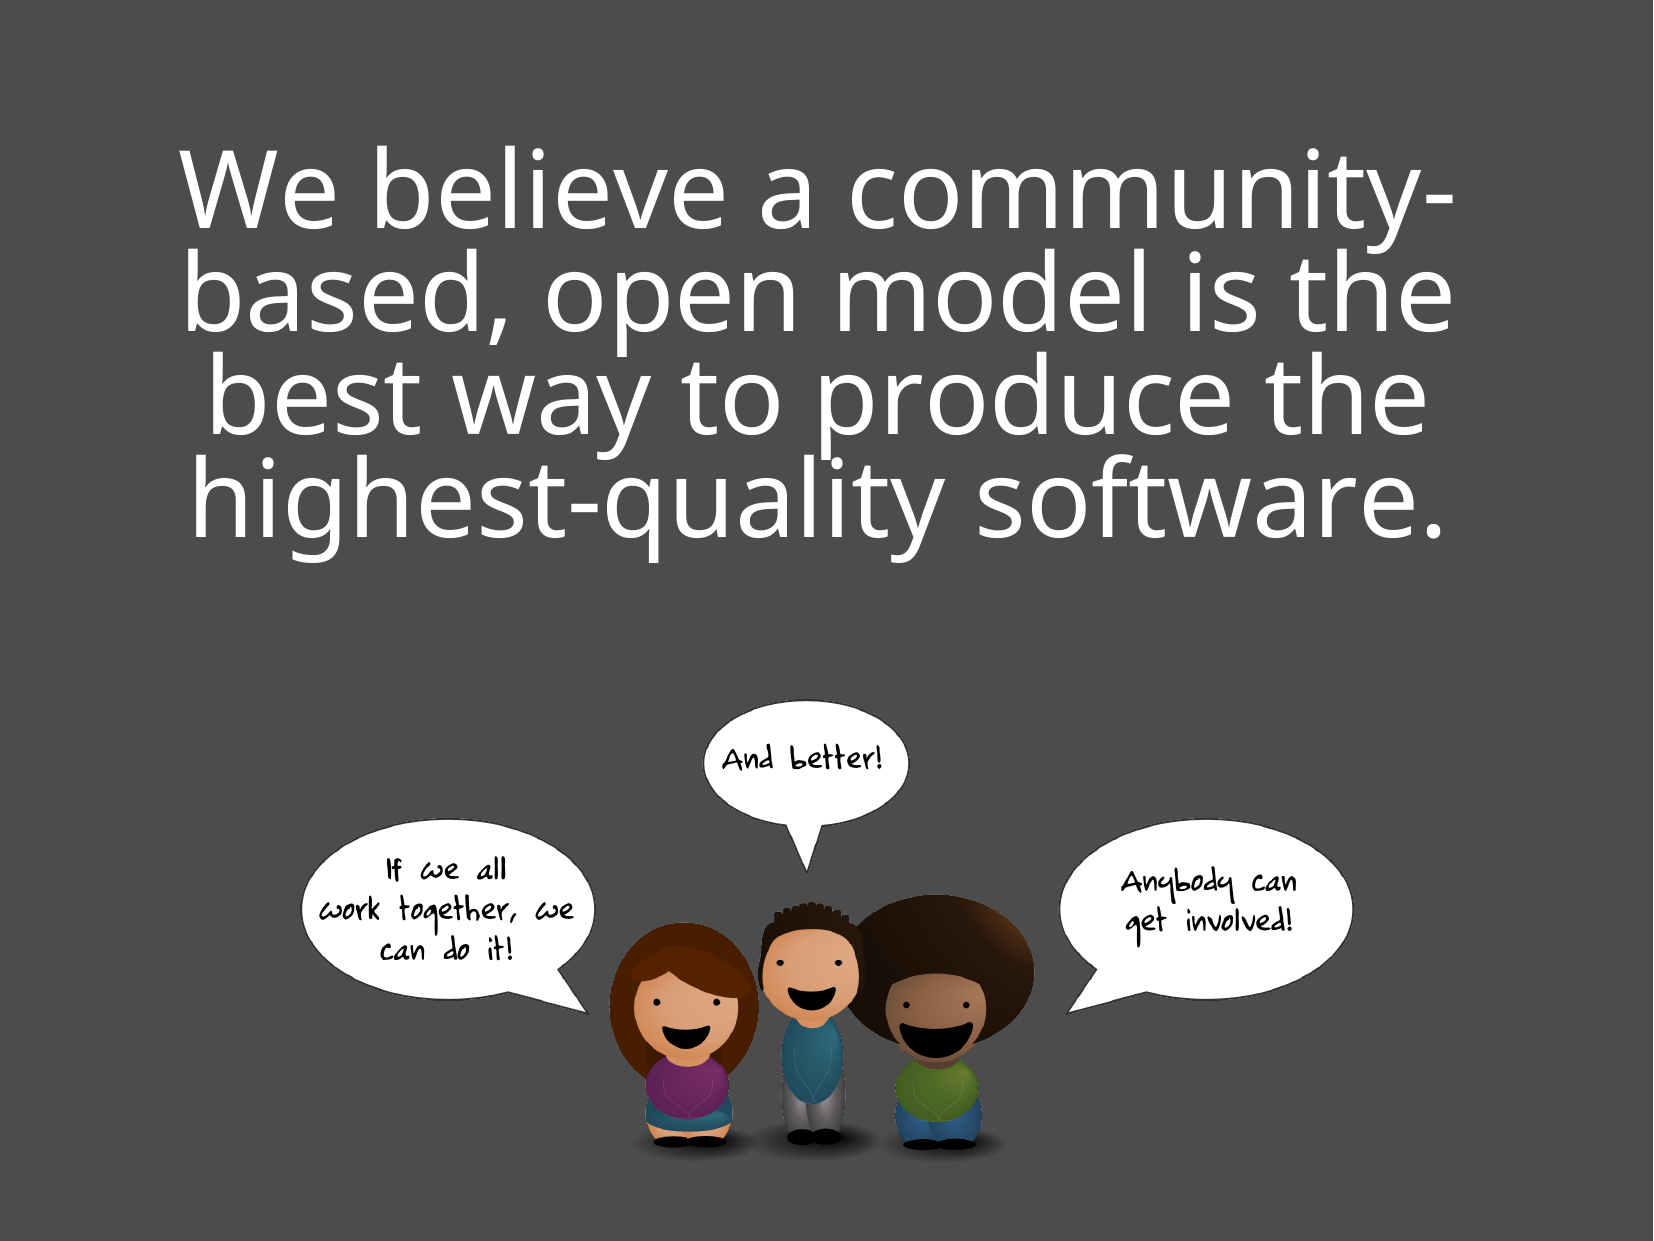

# We believe a community-based, open model is the best way to produce the highest-quality software.